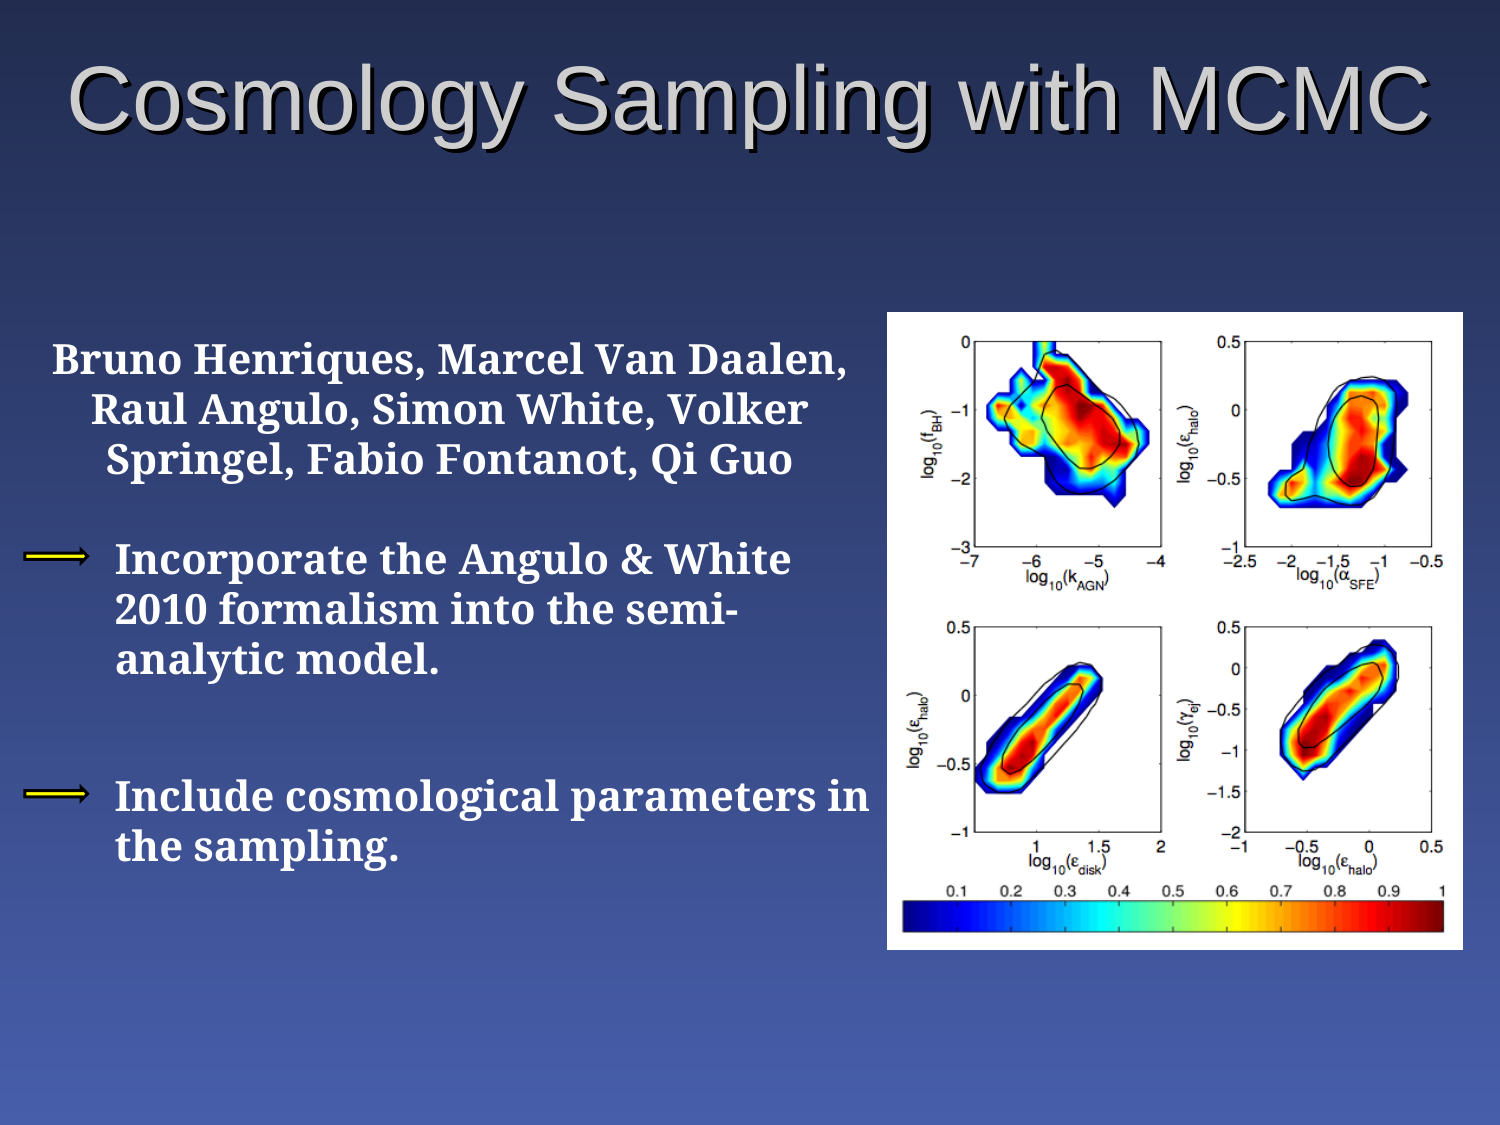

# Cosmology Sampling with MCMC
Bruno Henriques, Marcel Van Daalen, Raul Angulo, Simon White, Volker Springel, Fabio Fontanot, Qi Guo
Incorporate the Angulo & White 2010 formalism into the semi-analytic model.
Include cosmological parameters in the sampling.